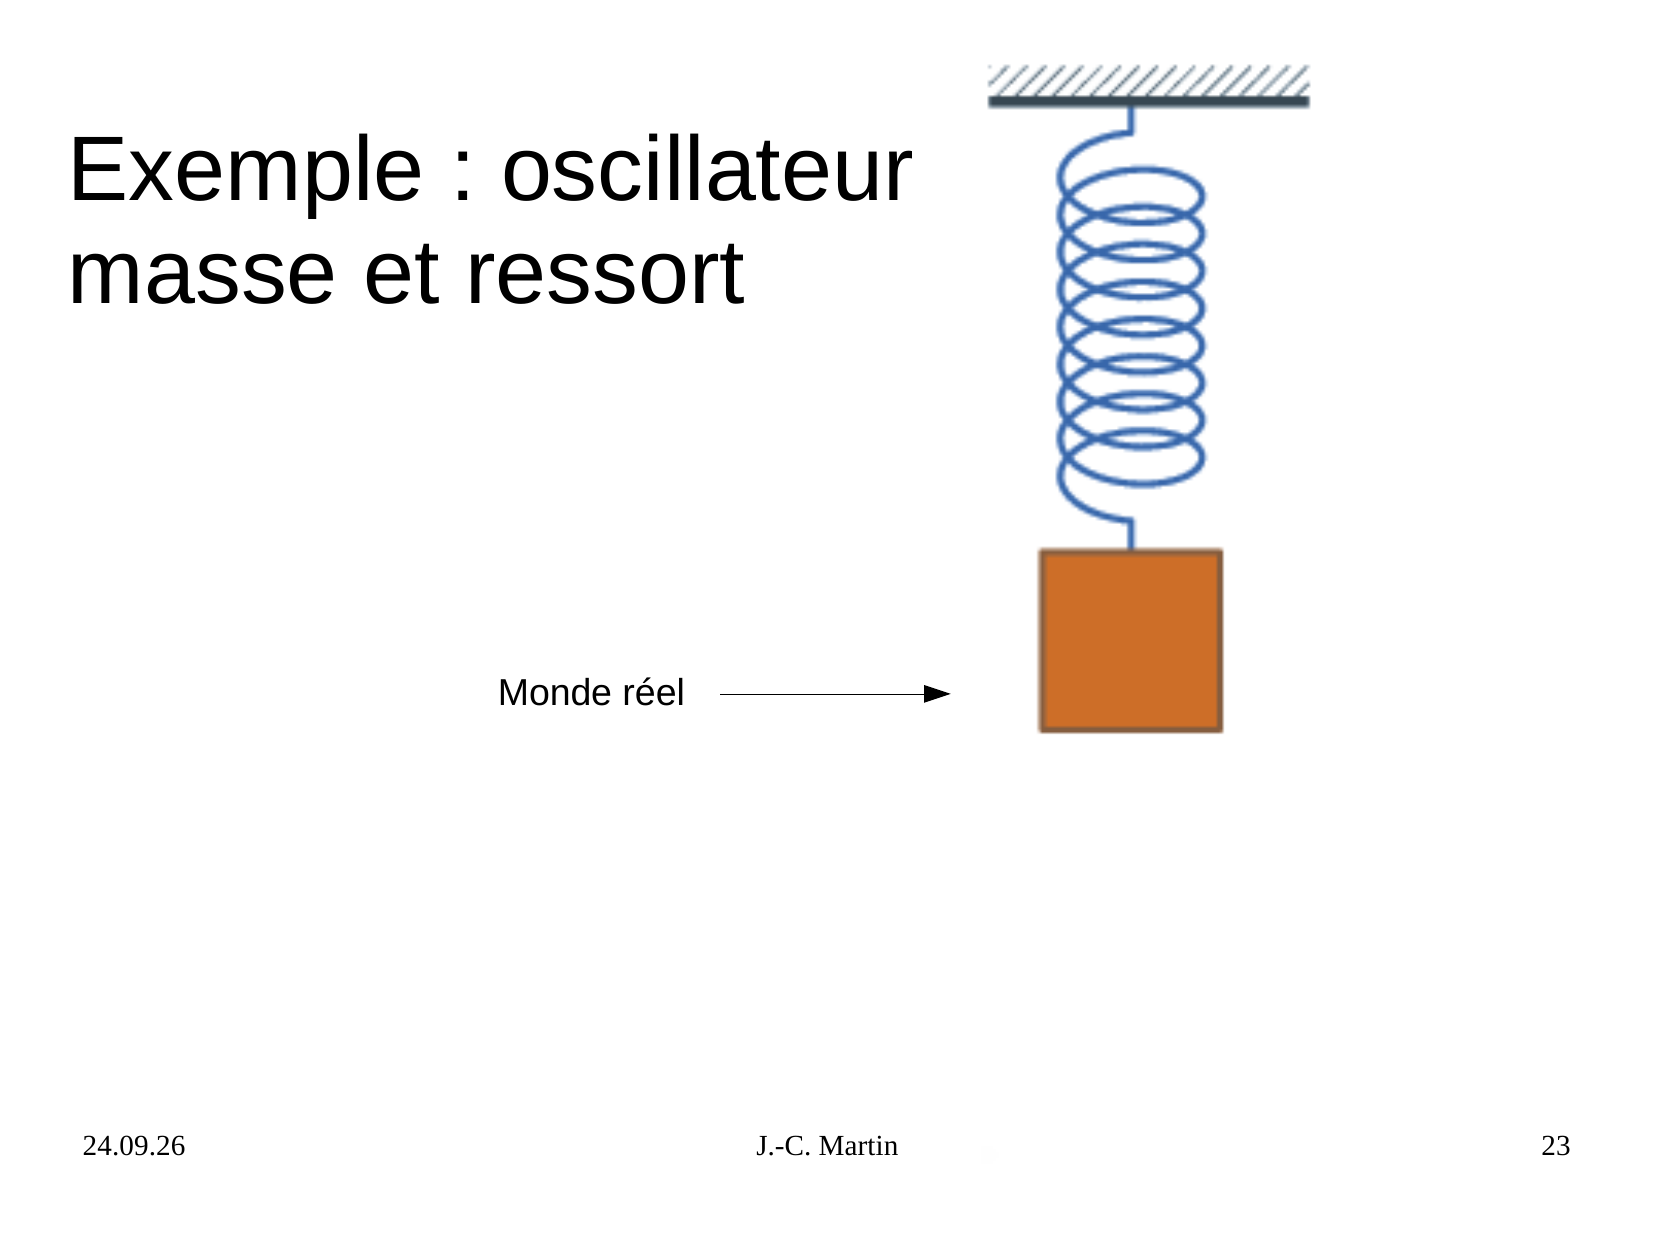

# Exemple : oscillateur masse et ressort
Monde réel
J.-C. Martin
23